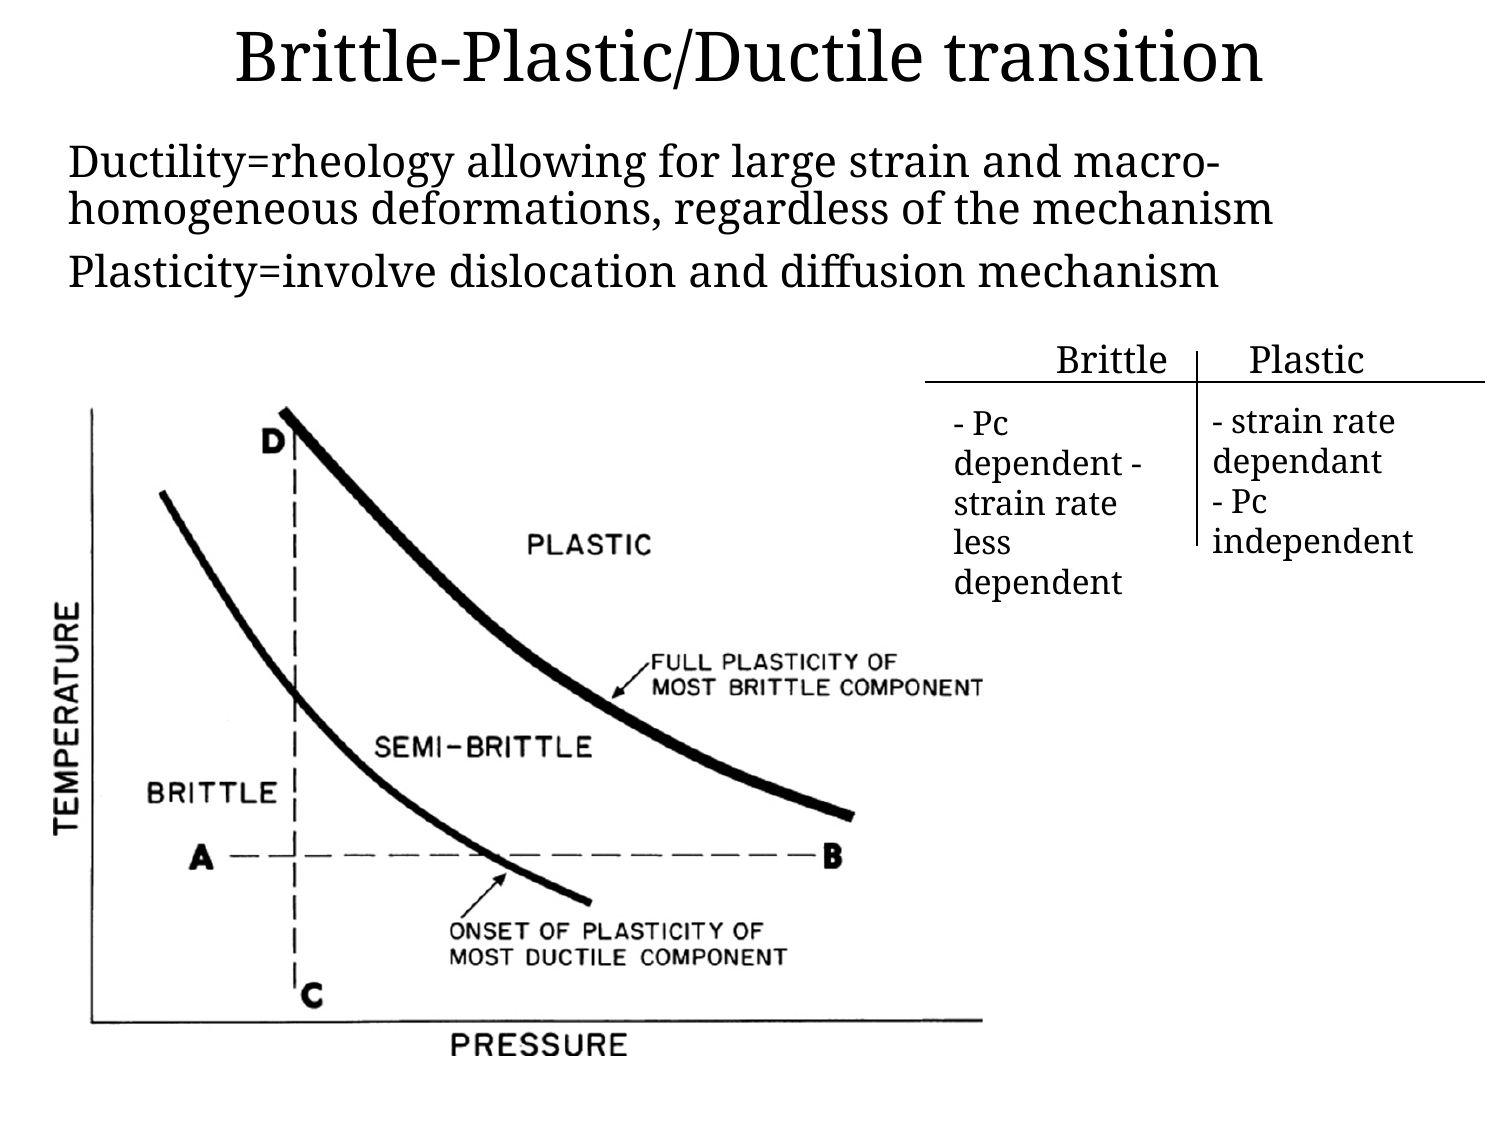

# Brittle-Plastic/Ductile transition
Ductility=rheology allowing for large strain and macro-homogeneous deformations, regardless of the mechanism
Plasticity=involve dislocation and diffusion mechanism
Brittle
Plastic
- strain rate dependant
- Pc independent
- Pc dependent - strain rate less dependent